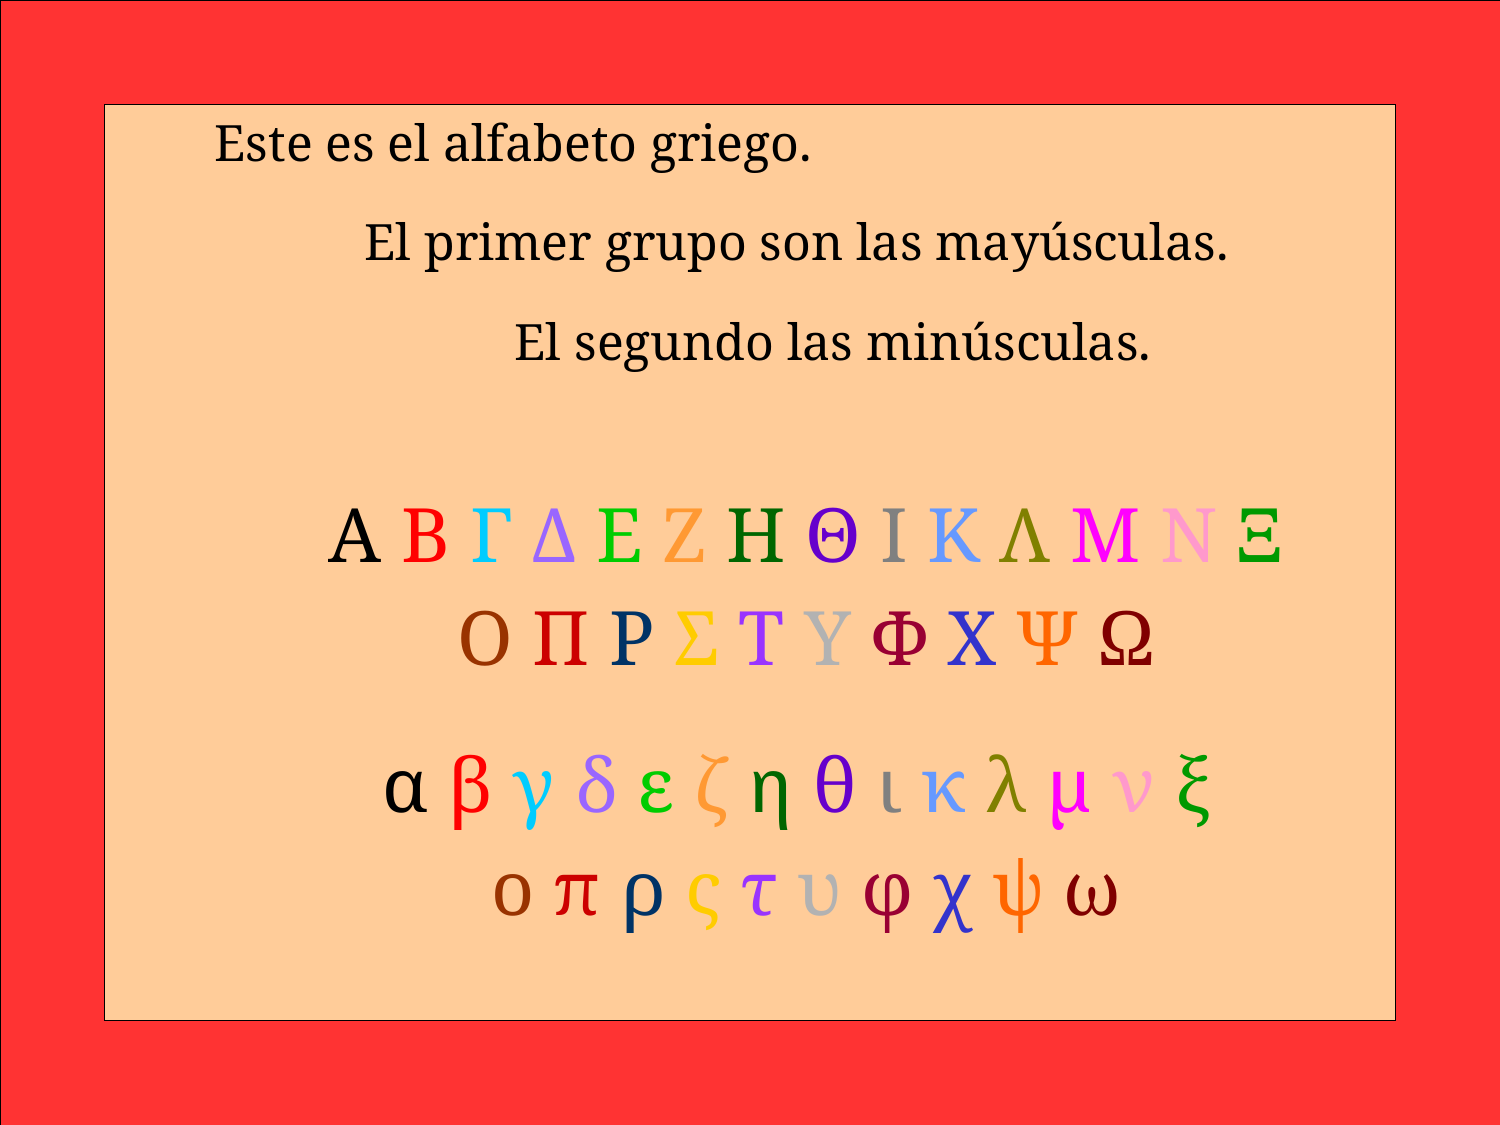

Este es el alfabeto griego.
	El primer grupo son las mayúsculas.
		El segundo las minúsculas.
Α Β Γ Δ Ε Ζ Η Θ Ι Κ Λ Μ Ν Ξ Ο Π Ρ Σ Τ Υ Φ Χ Ψ Ω
α β γ δ ε ζ η θ ι κ λ μ ν ξ
ο π ρ ς τ υ φ χ ψ ω